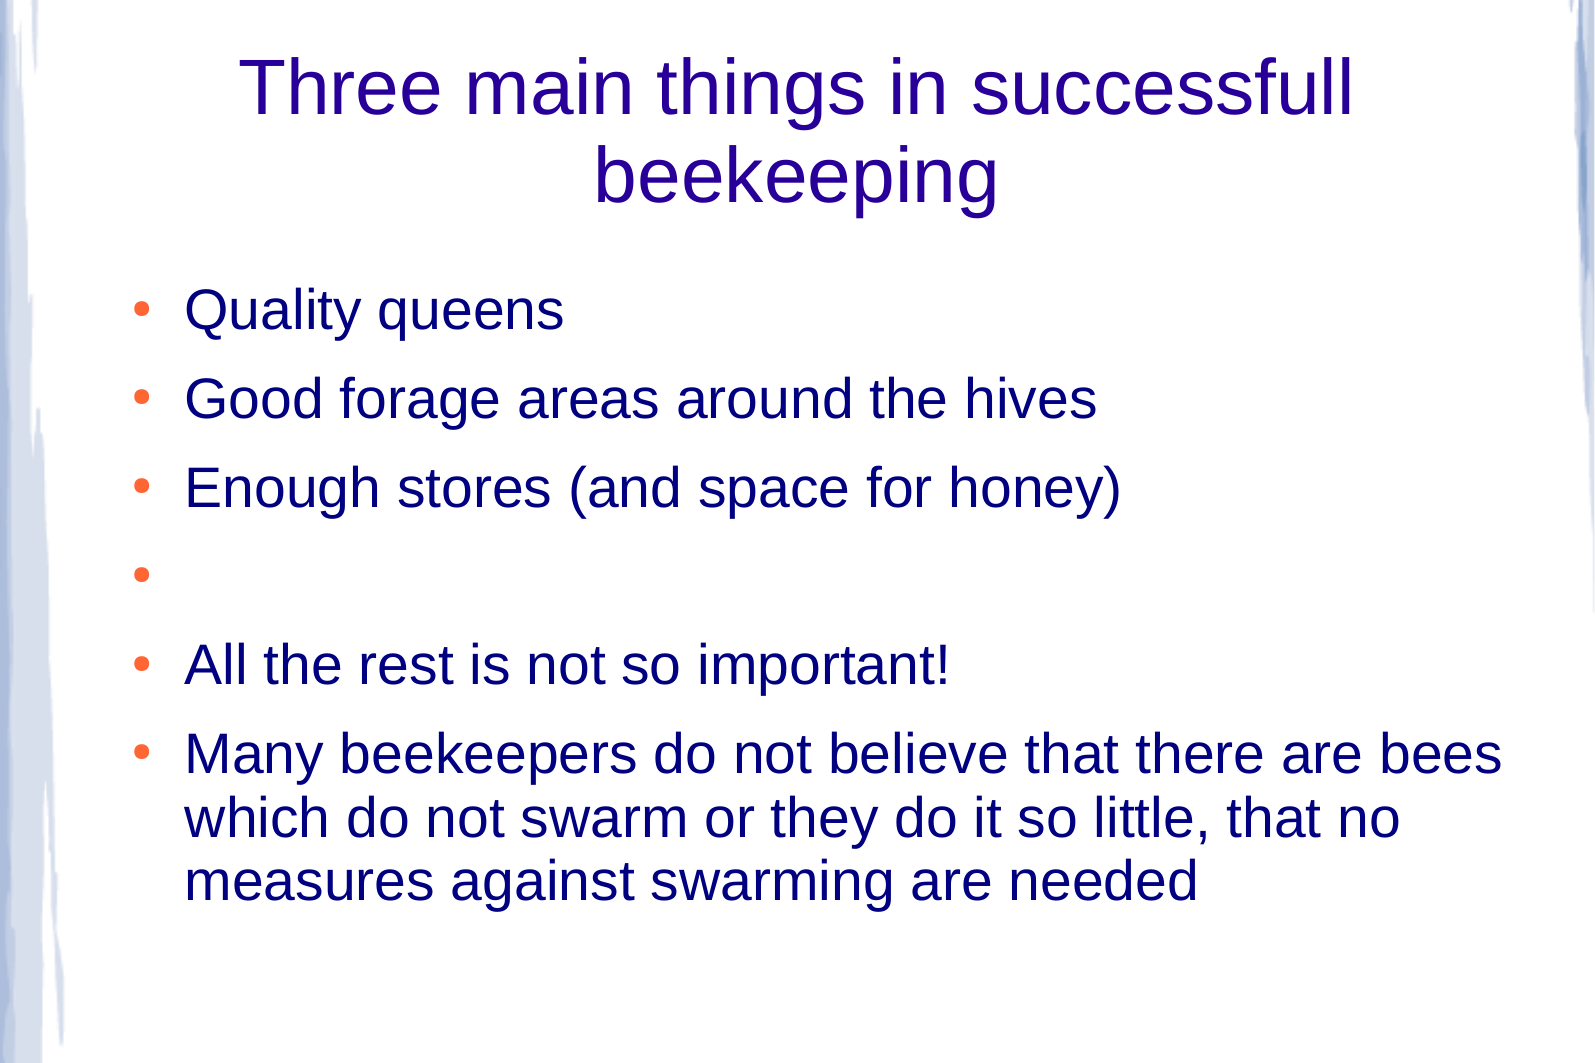

# Three main things in successfull beekeeping
Quality queens
Good forage areas around the hives
Enough stores (and space for honey)
All the rest is not so important!
Many beekeepers do not believe that there are bees which do not swarm or they do it so little, that no measures against swarming are needed